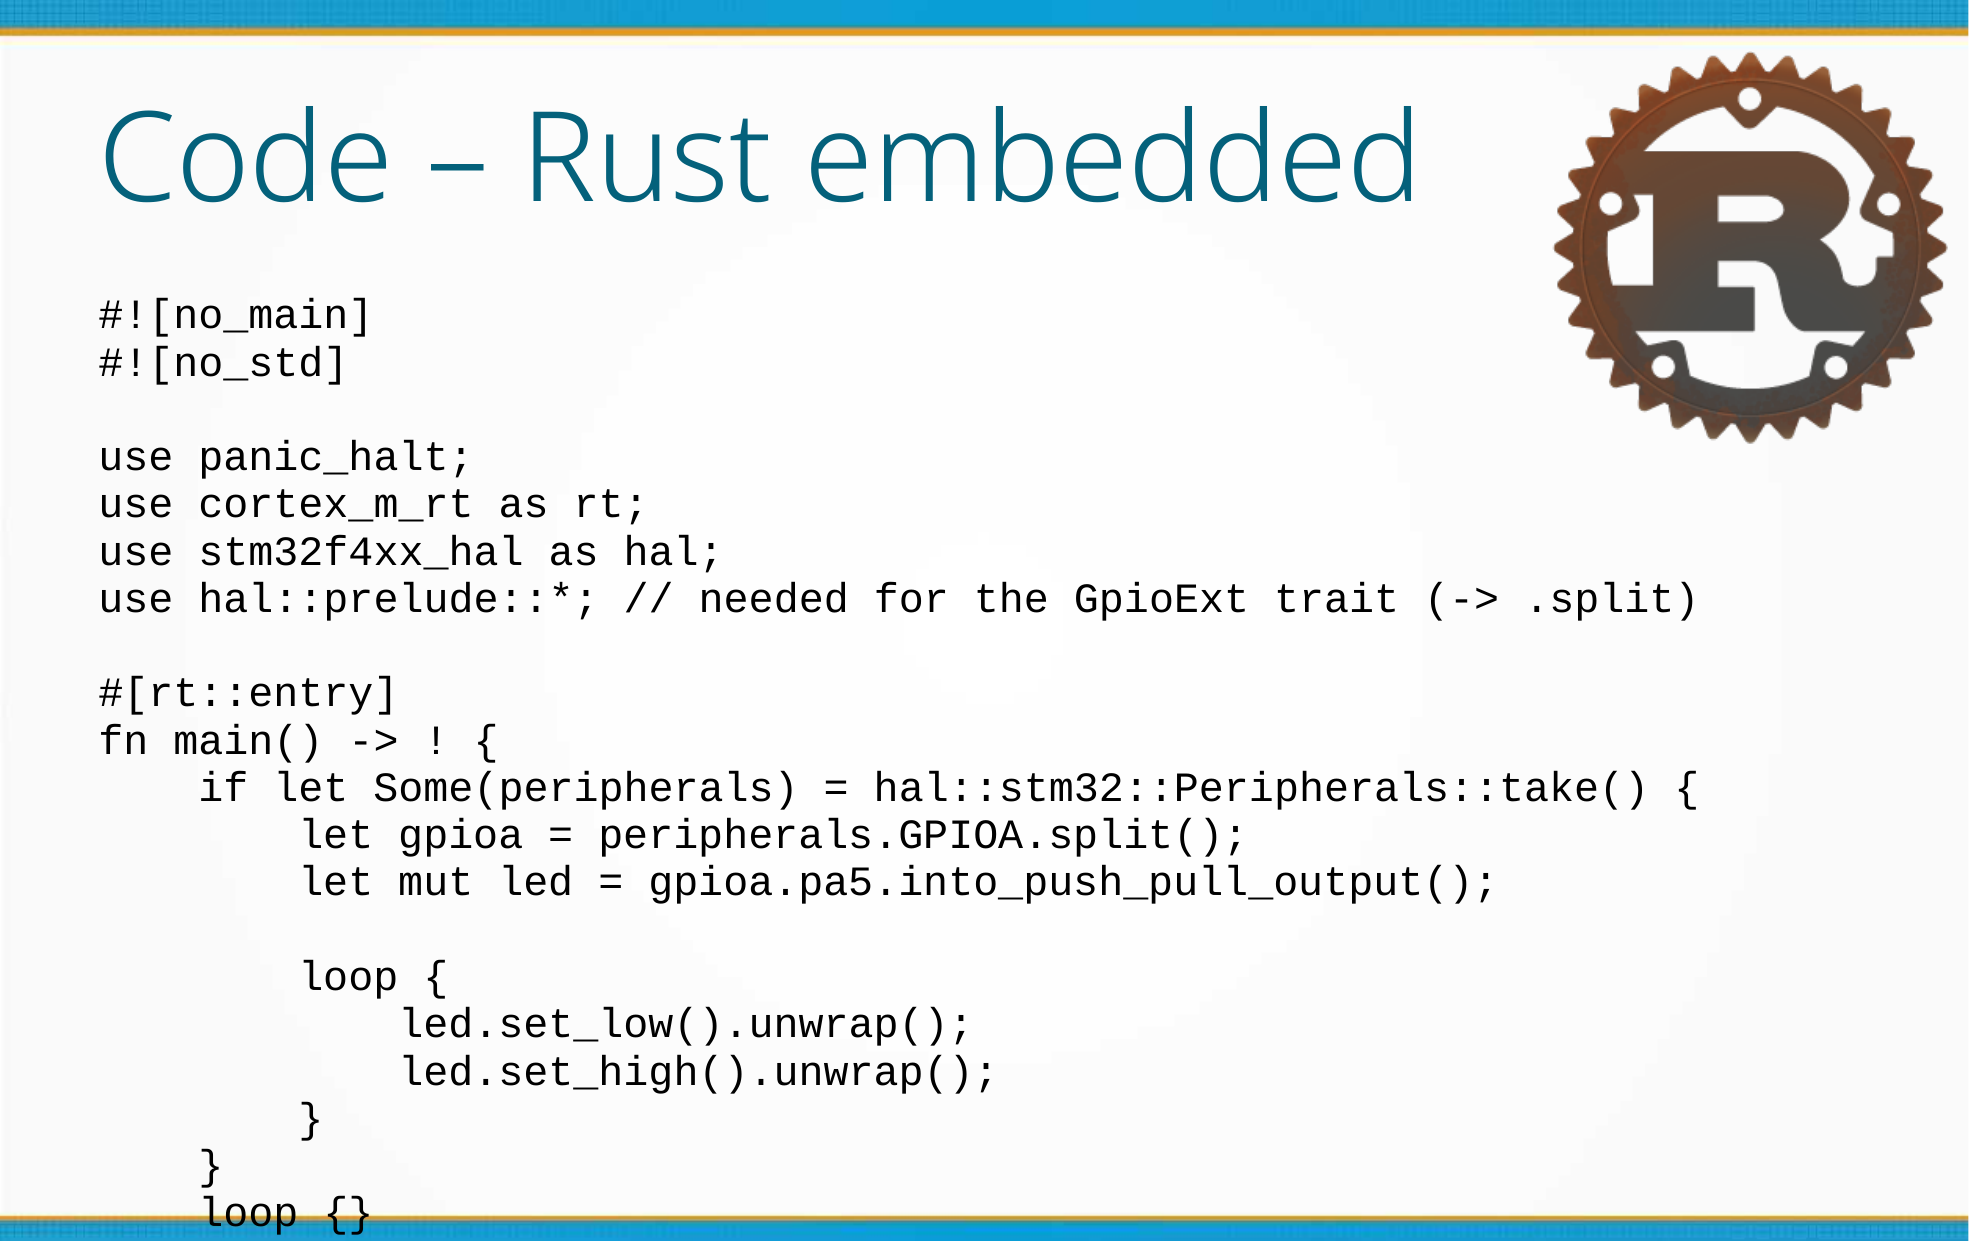

# Code – Rust embedded
#![no_main]
#![no_std]
use panic_halt;
use cortex_m_rt as rt;
use stm32f4xx_hal as hal;
use hal::prelude::*; // needed for the GpioExt trait (-> .split)
#[rt::entry]
fn main() -> ! {
 if let Some(peripherals) = hal::stm32::Peripherals::take() {
 let gpioa = peripherals.GPIOA.split();
 let mut led = gpioa.pa5.into_push_pull_output();
 loop {
 led.set_low().unwrap();
 led.set_high().unwrap();
 }
 }
 loop {}
}